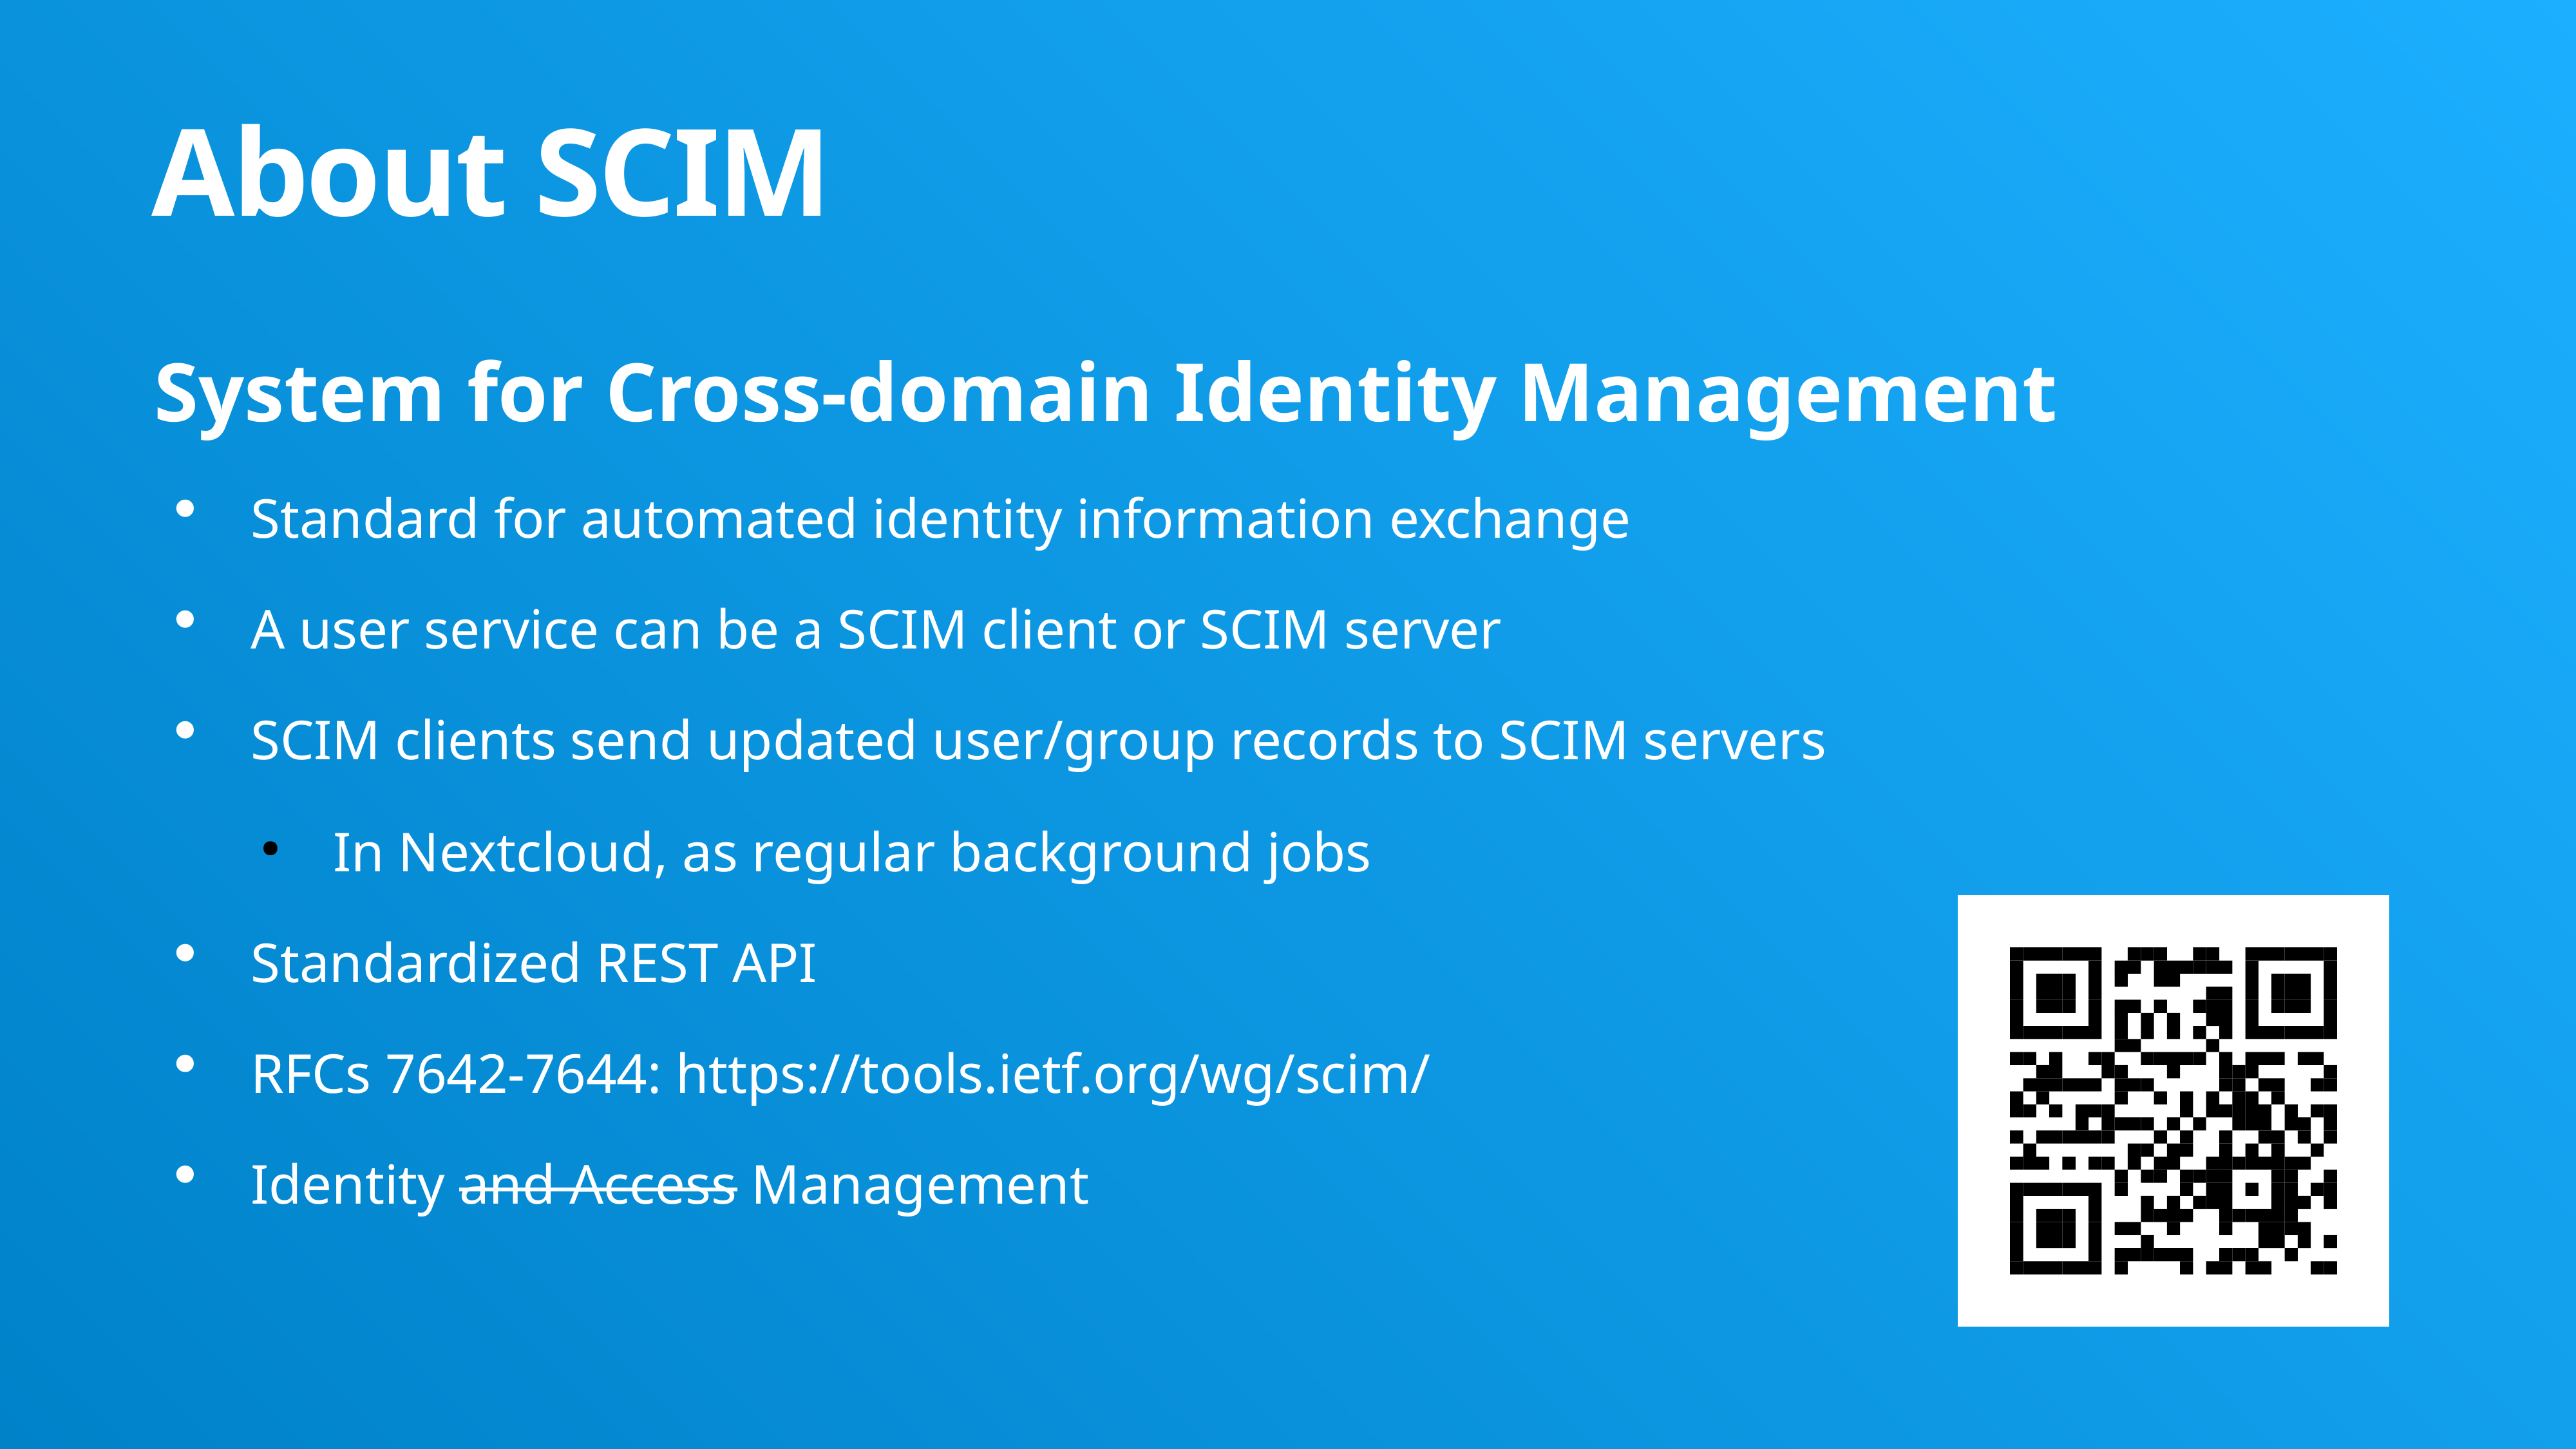

About SCIM
# System for Cross-domain Identity Management
Standard for automated identity information exchange
A user service can be a SCIM client or SCIM server
SCIM clients send updated user/group records to SCIM servers
 In Nextcloud, as regular background jobs
Standardized REST API
RFCs 7642-7644: https://tools.ietf.org/wg/scim/
Identity and Access Management